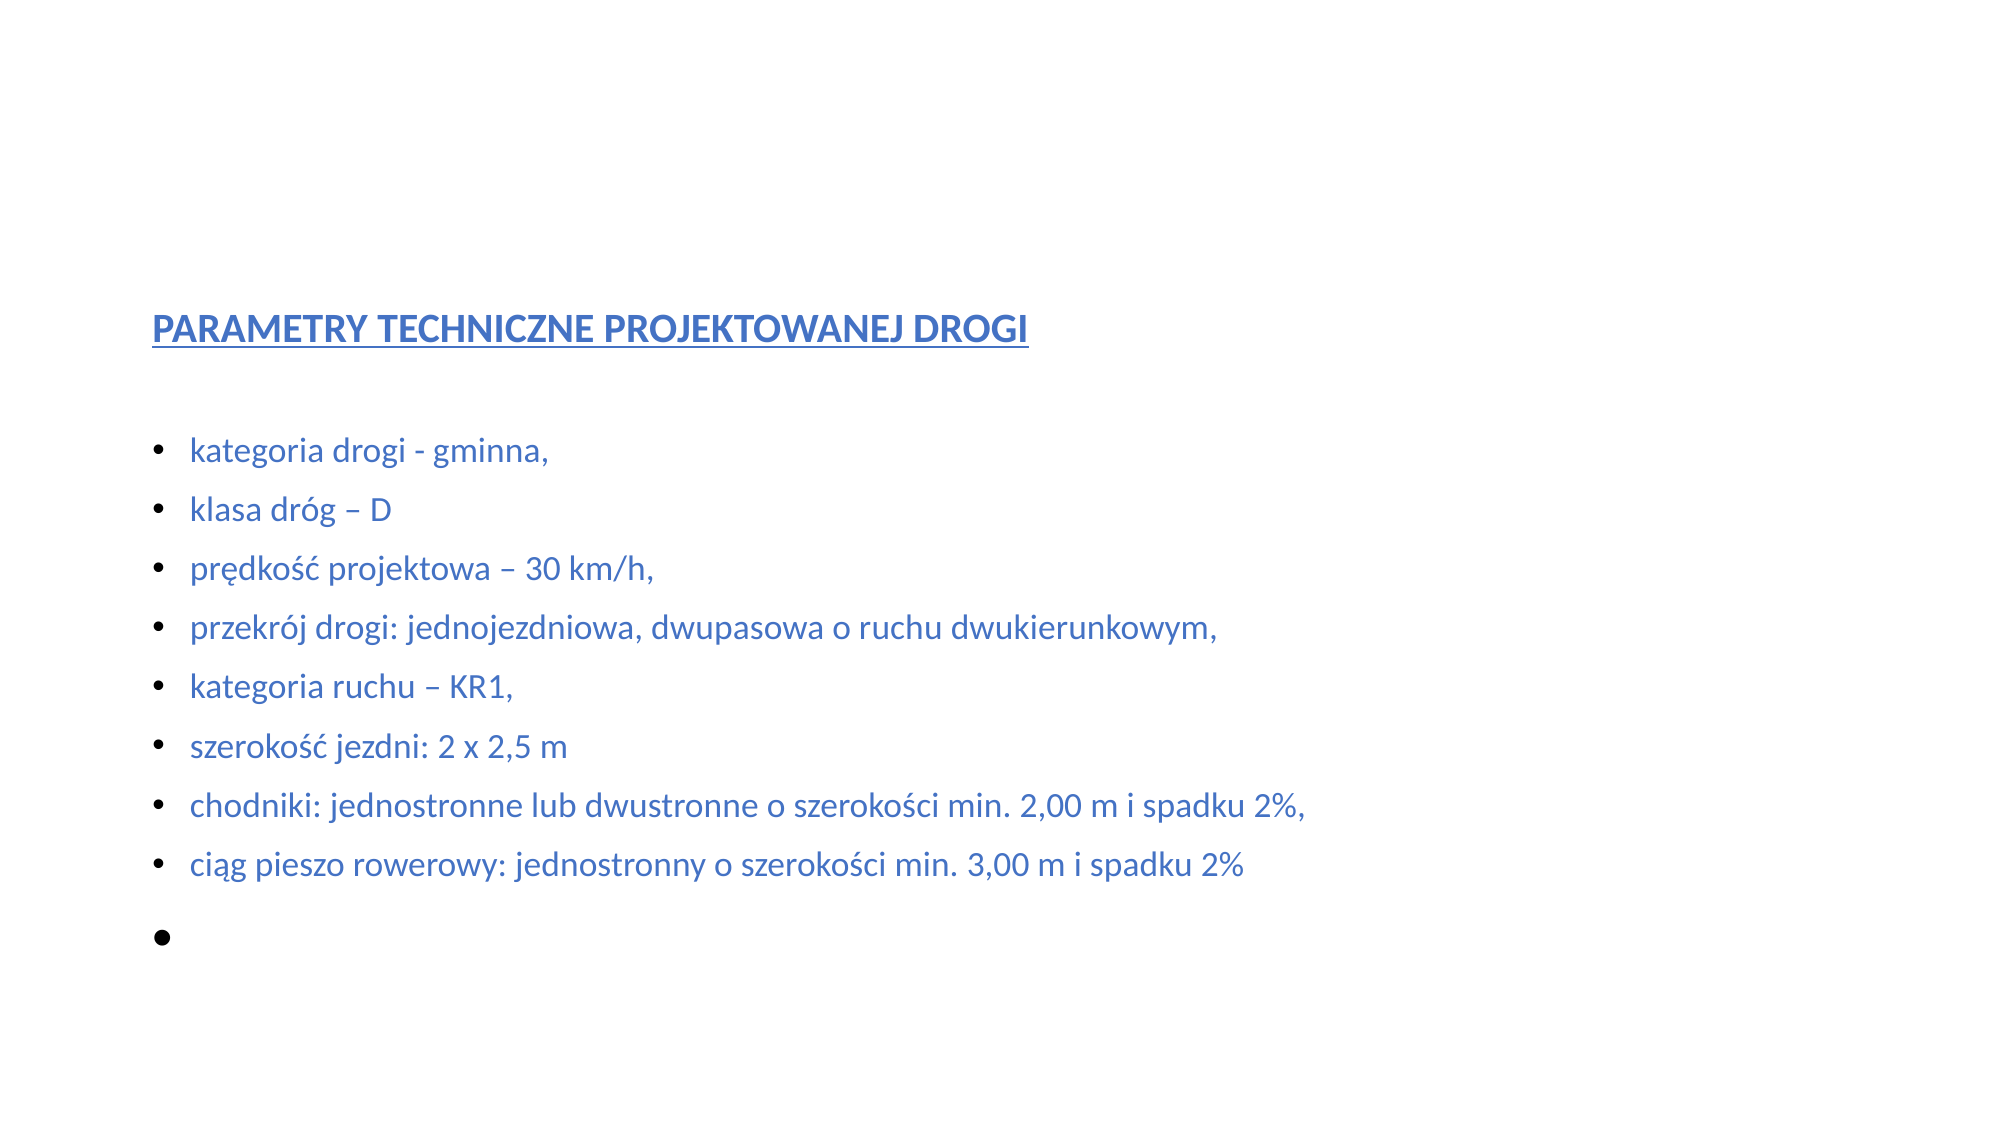

#
PARAMETRY TECHNICZNE PROJEKTOWANEJ DROGI
kategoria drogi - gminna,
klasa dróg – D
prędkość projektowa – 30 km/h,
przekrój drogi: jednojezdniowa, dwupasowa o ruchu dwukierunkowym,
kategoria ruchu – KR1,
szerokość jezdni: 2 x 2,5 m
chodniki: jednostronne lub dwustronne o szerokości min. 2,00 m i spadku 2%,
ciąg pieszo rowerowy: jednostronny o szerokości min. 3,00 m i spadku 2%